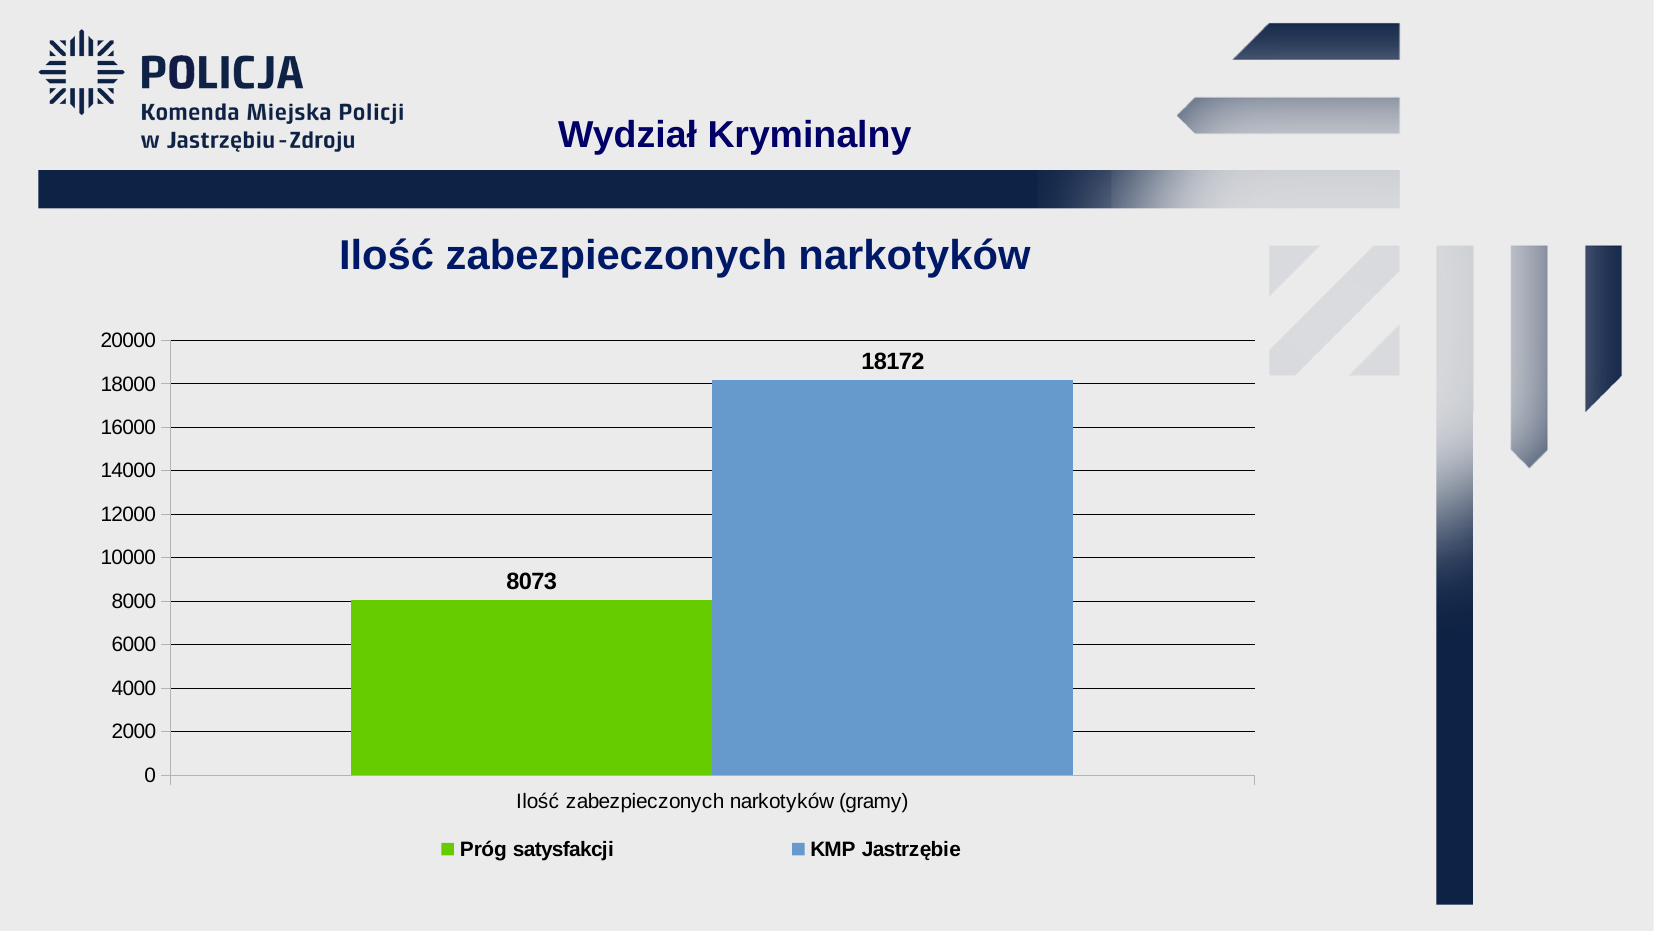

Wydział Kryminalny
Ilość zabezpieczonych narkotyków
### Chart
| Category | Próg satysfakcji | KMP Jastrzębie |
|---|---|---|
| Ilość zabezpieczonych narkotyków (gramy) | 8073.0 | 18172.0 |